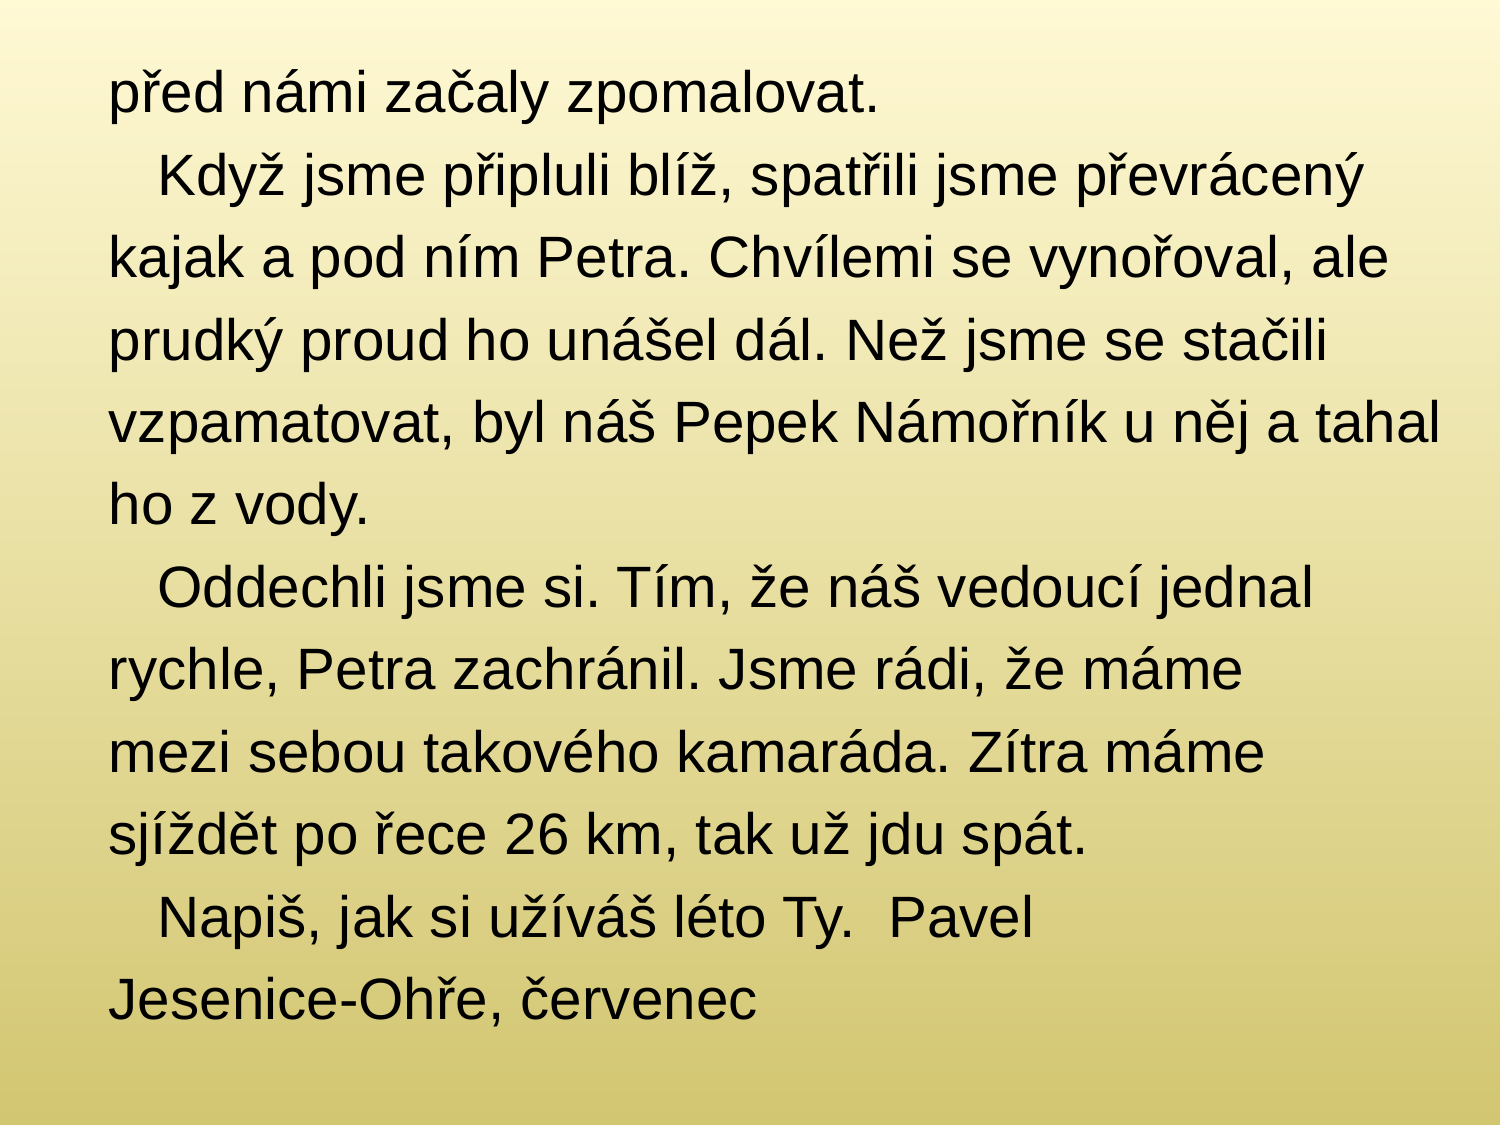

# před námi začaly zpomalovat.
 Když jsme připluli blíž, spatřili jsme převrácený
kajak a pod ním Petra. Chvílemi se vynořoval, ale
prudký proud ho unášel dál. Než jsme se stačili
vzpamatovat, byl náš Pepek Námořník u něj a tahal
ho z vody.
 Oddechli jsme si. Tím, že náš vedoucí jednal
rychle, Petra zachránil. Jsme rádi, že máme
mezi sebou takového kamaráda. Zítra máme
sjíždět po řece 26 km, tak už jdu spát.
 Napiš, jak si užíváš léto Ty. Pavel
Jesenice-Ohře, červenec